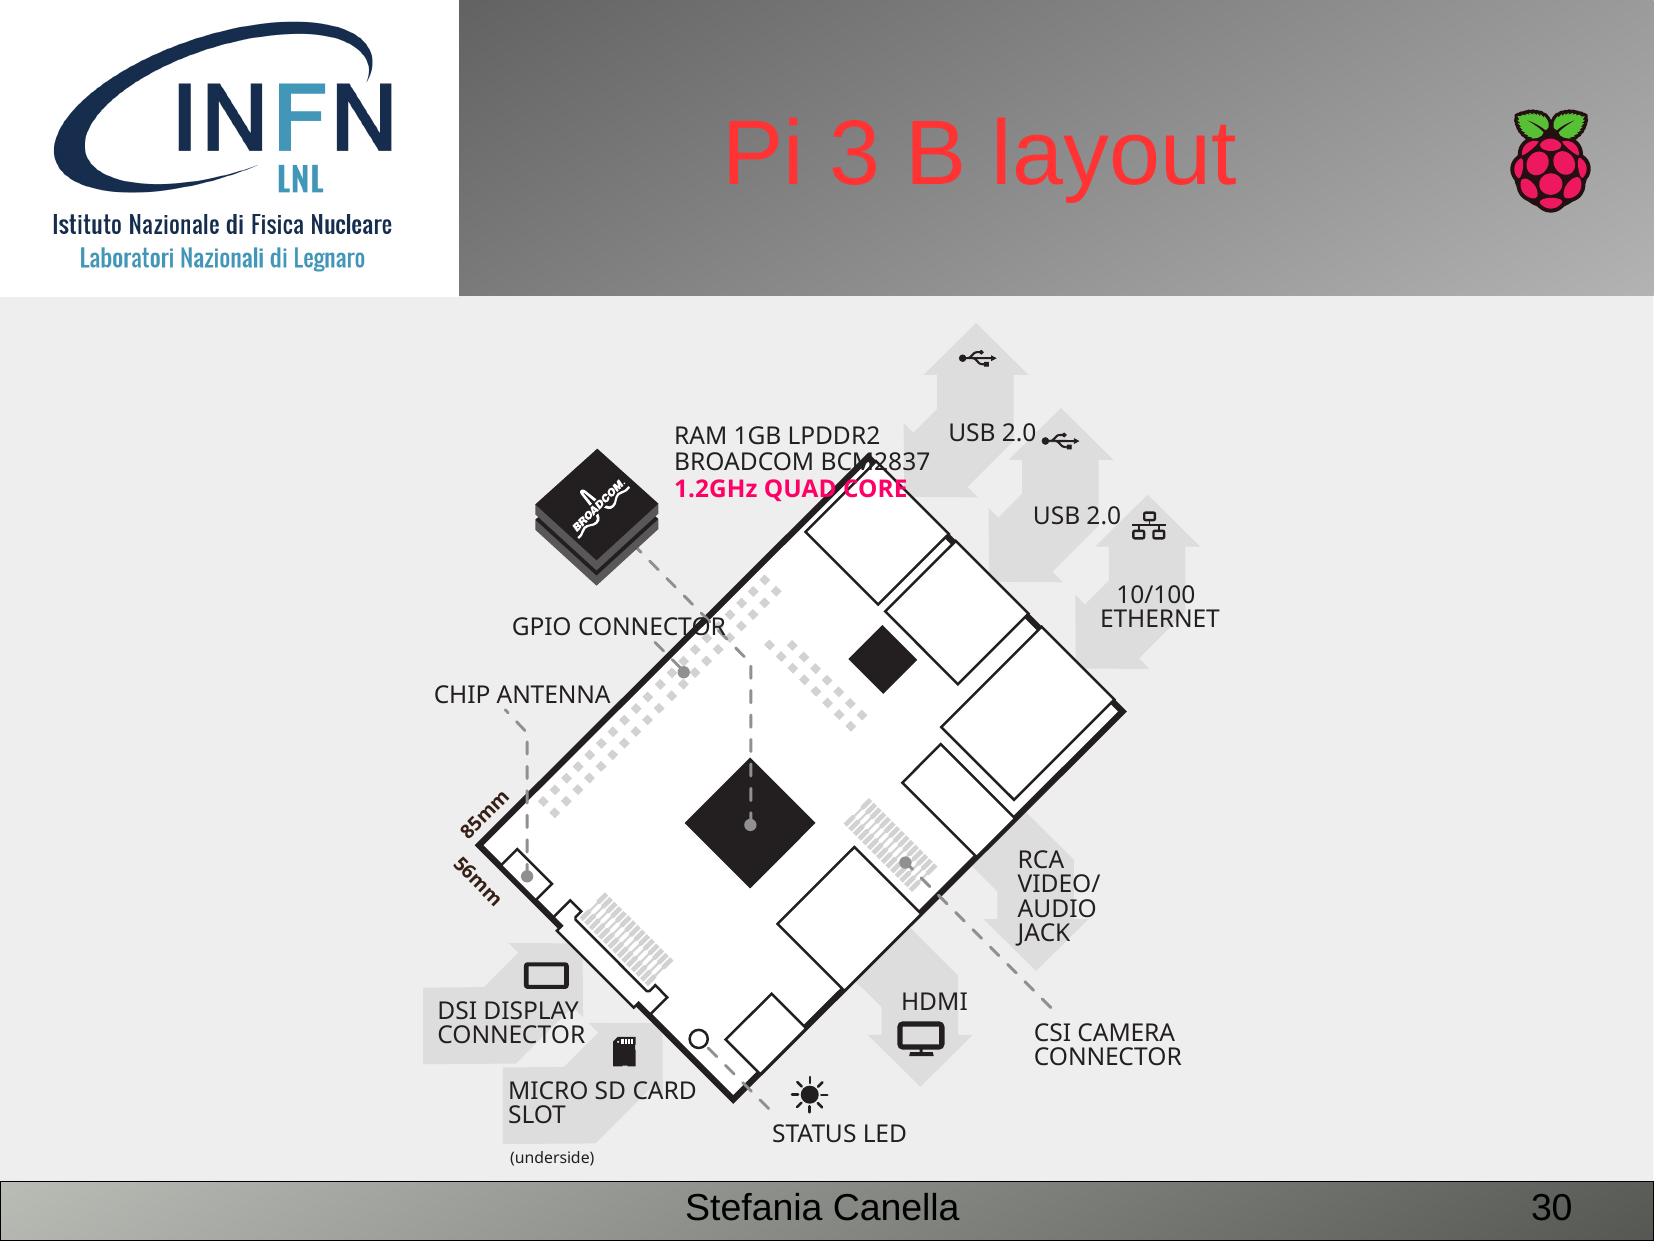

# Pi 3 B layout
USB 2.0
RAM 1GB LPDDR2
BROADCOM BCM2837
1.2GHz QUAD CORE
USB 2.0
10/100
ETHERNET
GPIO CONNECTOR
CHIP ANTENNA
85mm
RCA
VIDEO/
56mm
AUDIO
JACK
HDMI
DSI DISPLAY
CSI CAMERA
CONNECTOR
CONNECTOR
MICRO SD CARD
SLOT
STATUS LED
 (underside)
Stefania Canella